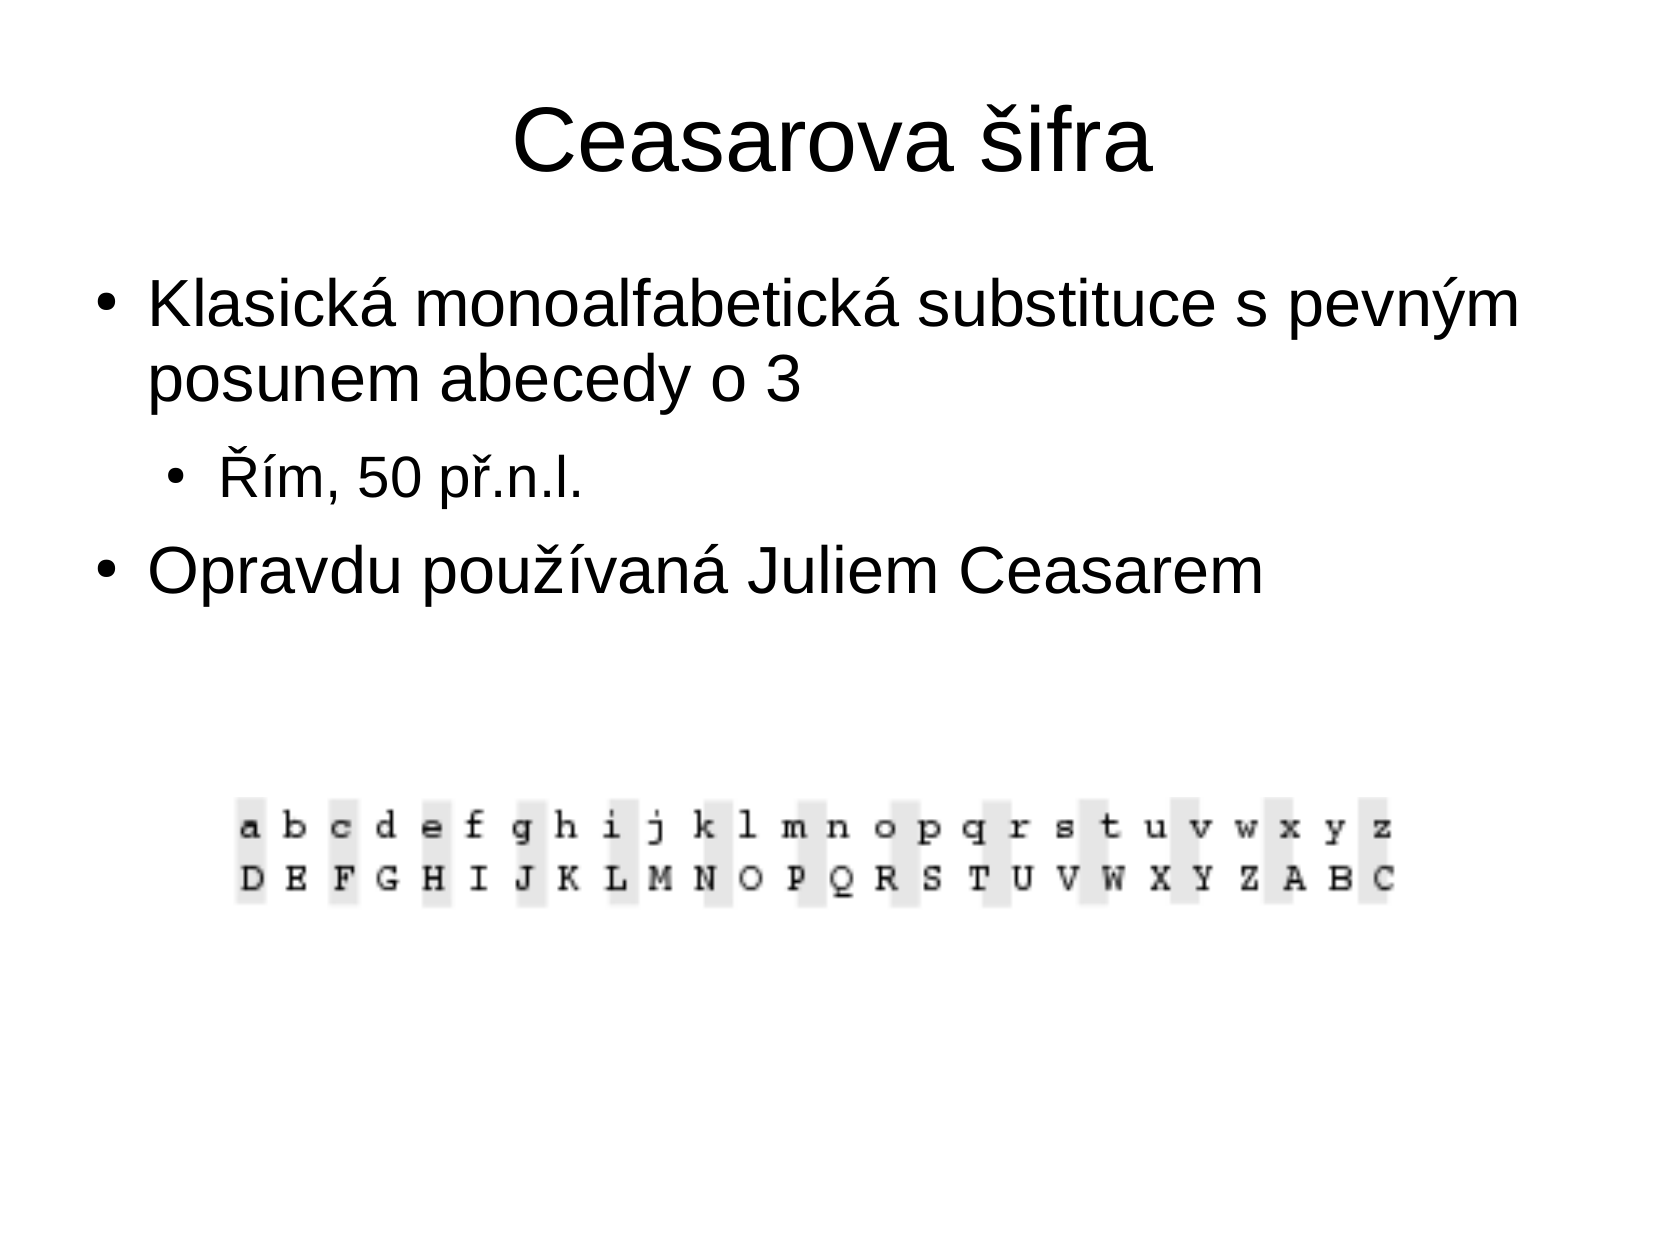

# Ceasarova šifra
Klasická monoalfabetická substituce s pevným posunem abecedy o 3
Řím, 50 př.n.l.
Opravdu používaná Juliem Ceasarem